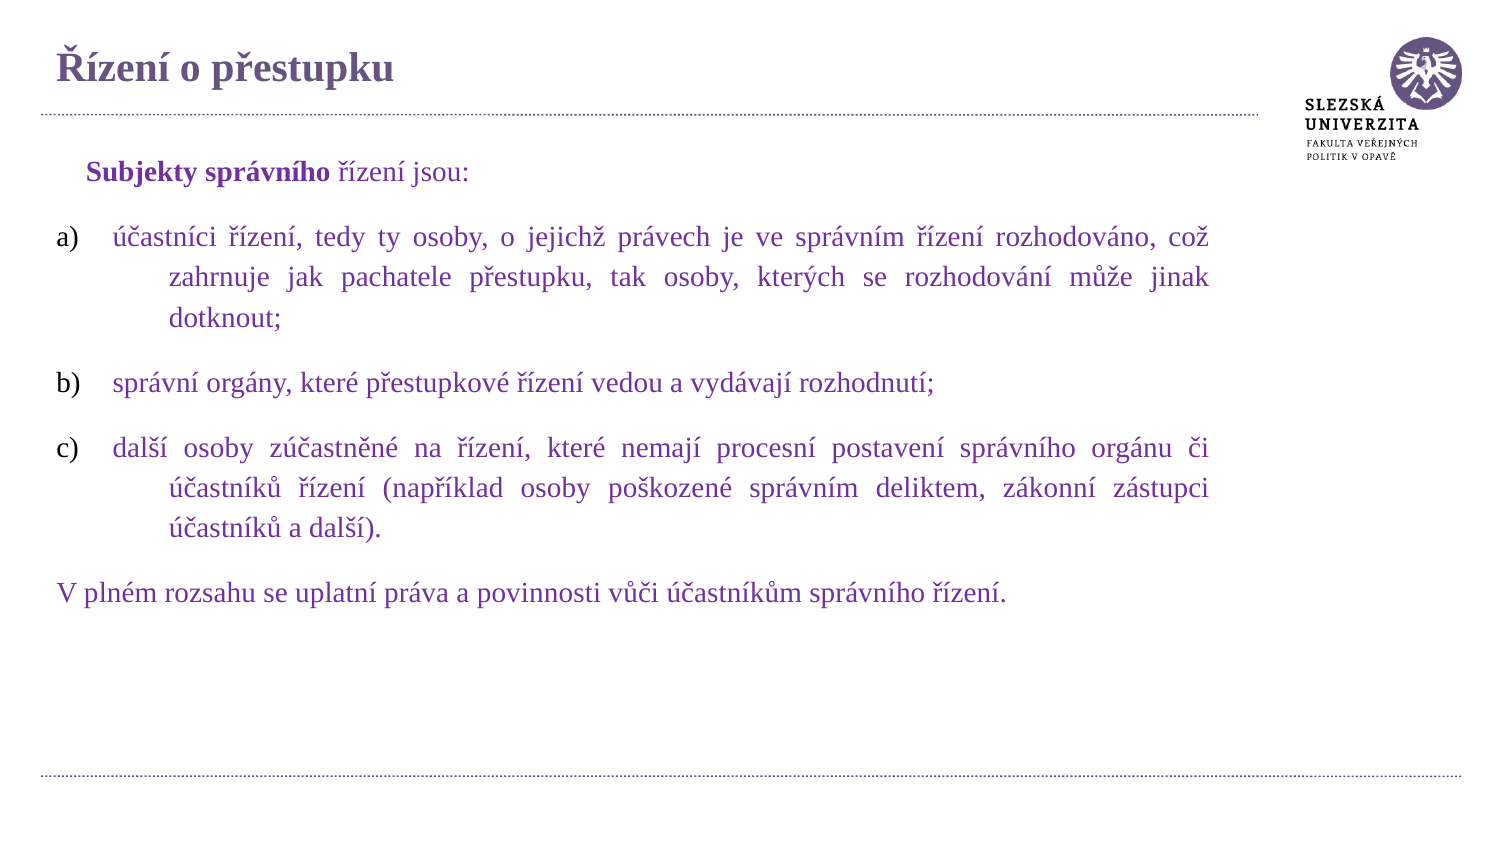

# Řízení o přestupku
Subjekty správního řízení jsou:
účastníci řízení, tedy ty osoby, o jejichž právech je ve správním řízení rozhodováno, což zahrnuje jak pachatele přestupku, tak osoby, kterých se rozhodování může jinak dotknout;
správní orgány, které přestupkové řízení vedou a vydávají rozhodnutí;
další osoby zúčastněné na řízení, které nemají procesní postavení správního orgánu či účastníků řízení (například osoby poškozené správním deliktem, zákonní zástupci účastníků a další).
V plném rozsahu se uplatní práva a povinnosti vůči účastníkům správního řízení.